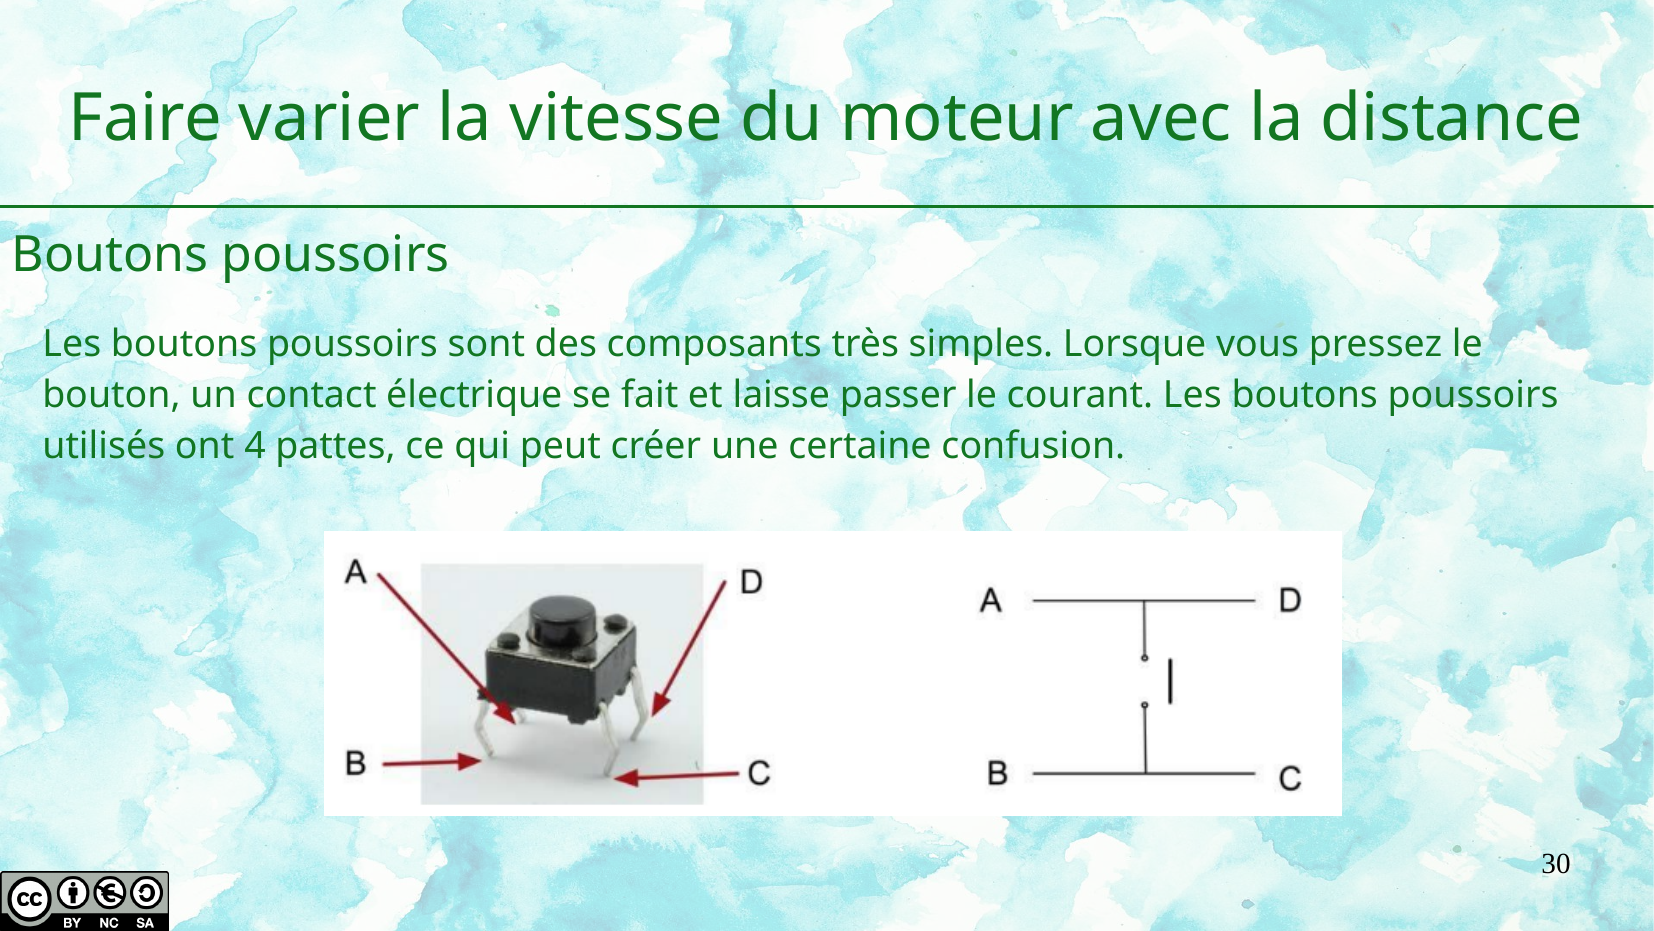

# Faire varier la vitesse du moteur avec la distance
Boutons poussoirs
Les boutons poussoirs sont des composants très simples. Lorsque vous pressez le bouton, un contact électrique se fait et laisse passer le courant. Les boutons poussoirs utilisés ont 4 pattes, ce qui peut créer une certaine confusion.
30